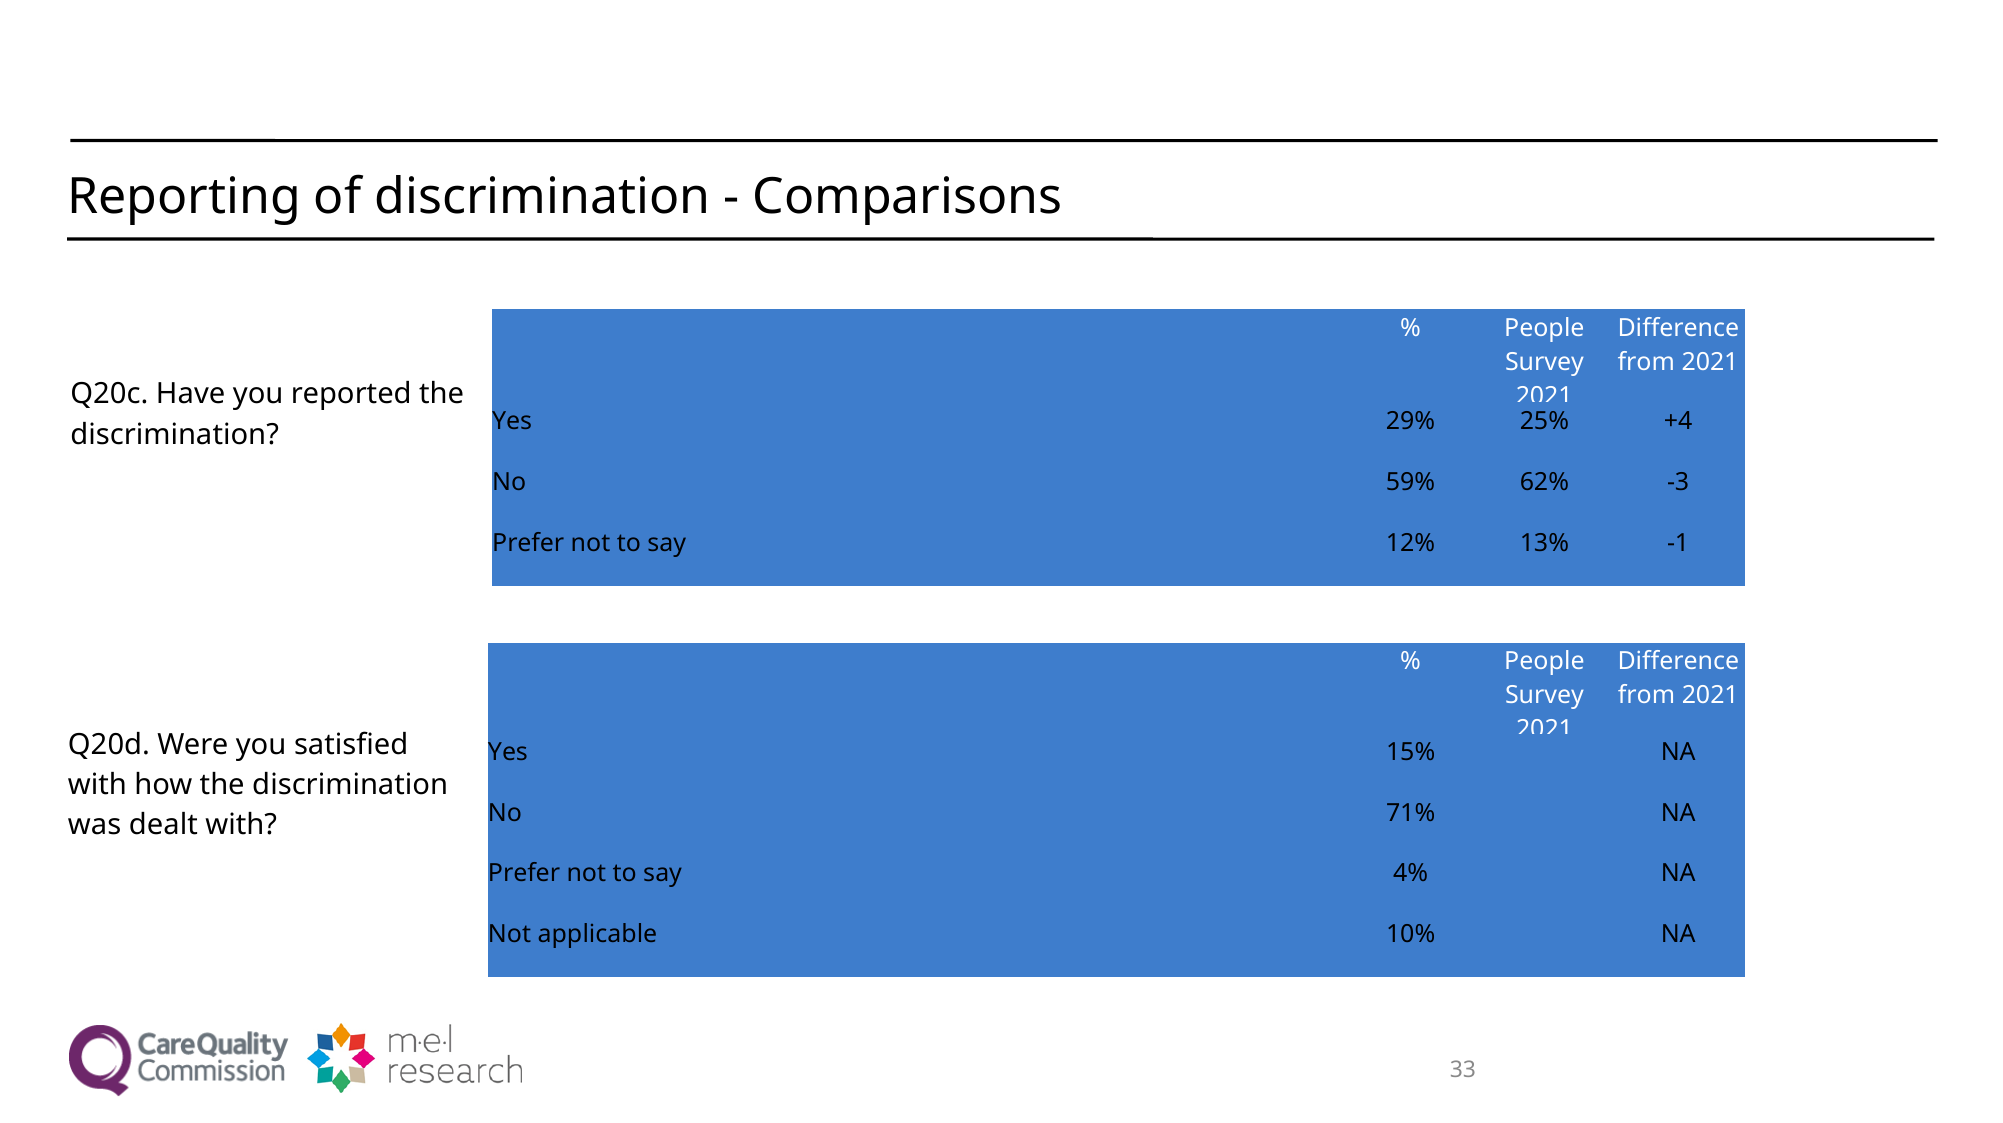

# Reporting of discrimination - Comparisons
| | % | People Survey 2021 | Difference from 2021 |
| --- | --- | --- | --- |
| Yes | 29% | 25% | +4 |
| No | 59% | 62% | -3 |
| Prefer not to say | 12% | 13% | -1 |
Q20c. Have you reported the discrimination?
| | % | People Survey 2021 | Difference from 2021 |
| --- | --- | --- | --- |
| Yes | 15% | | NA |
| No | 71% | | NA |
| Prefer not to say | 4% | | NA |
| Not applicable | 10% | | NA |
Q20d. Were you satisfied with how the discrimination was dealt with?